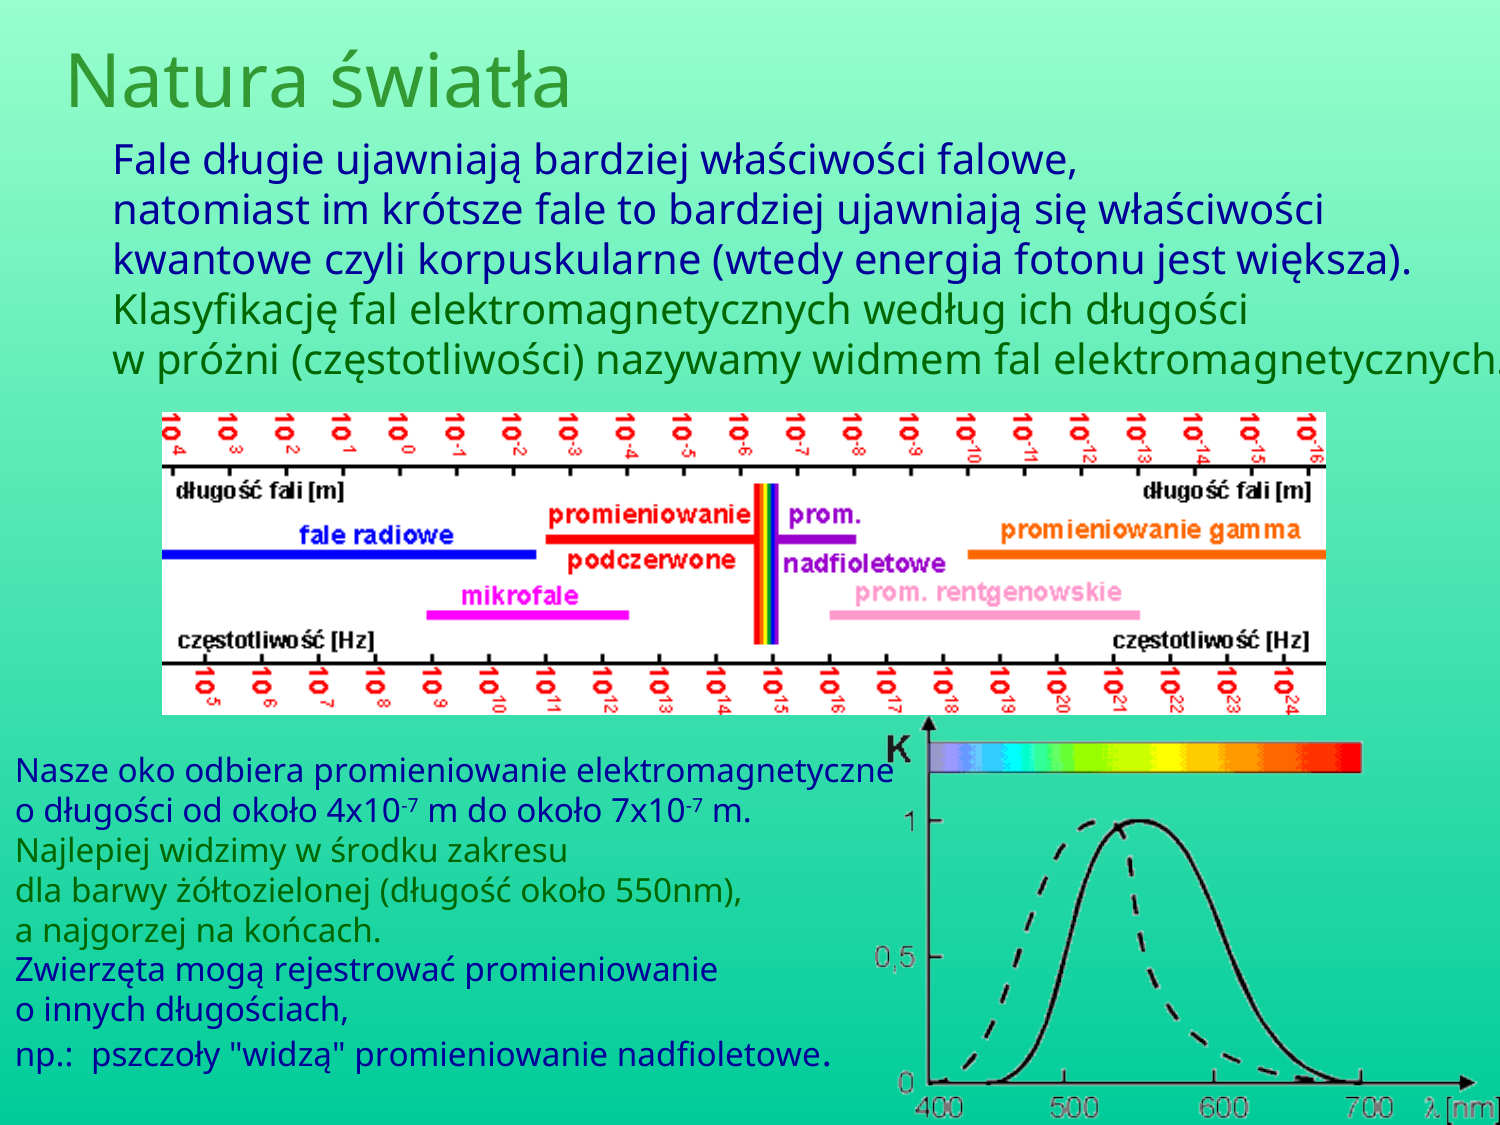

Natura światła
Fale długie ujawniają bardziej właściwości falowe,
natomiast im krótsze fale to bardziej ujawniają się właściwości
kwantowe czyli korpuskularne (wtedy energia fotonu jest większa).
Klasyfikację fal elektromagnetycznych według ich długości
w próżni (częstotliwości) nazywamy widmem fal elektromagnetycznych.
Nasze oko odbiera promieniowanie elektromagnetyczne
o długości od około 4x10-7 m do około 7x10-7 m.
Najlepiej widzimy w środku zakresu
dla barwy żółtozielonej (długość około 550nm),
a najgorzej na końcach.
Zwierzęta mogą rejestrować promieniowanie
o innych długościach,
np.: pszczoły "widzą" promieniowanie nadfioletowe.